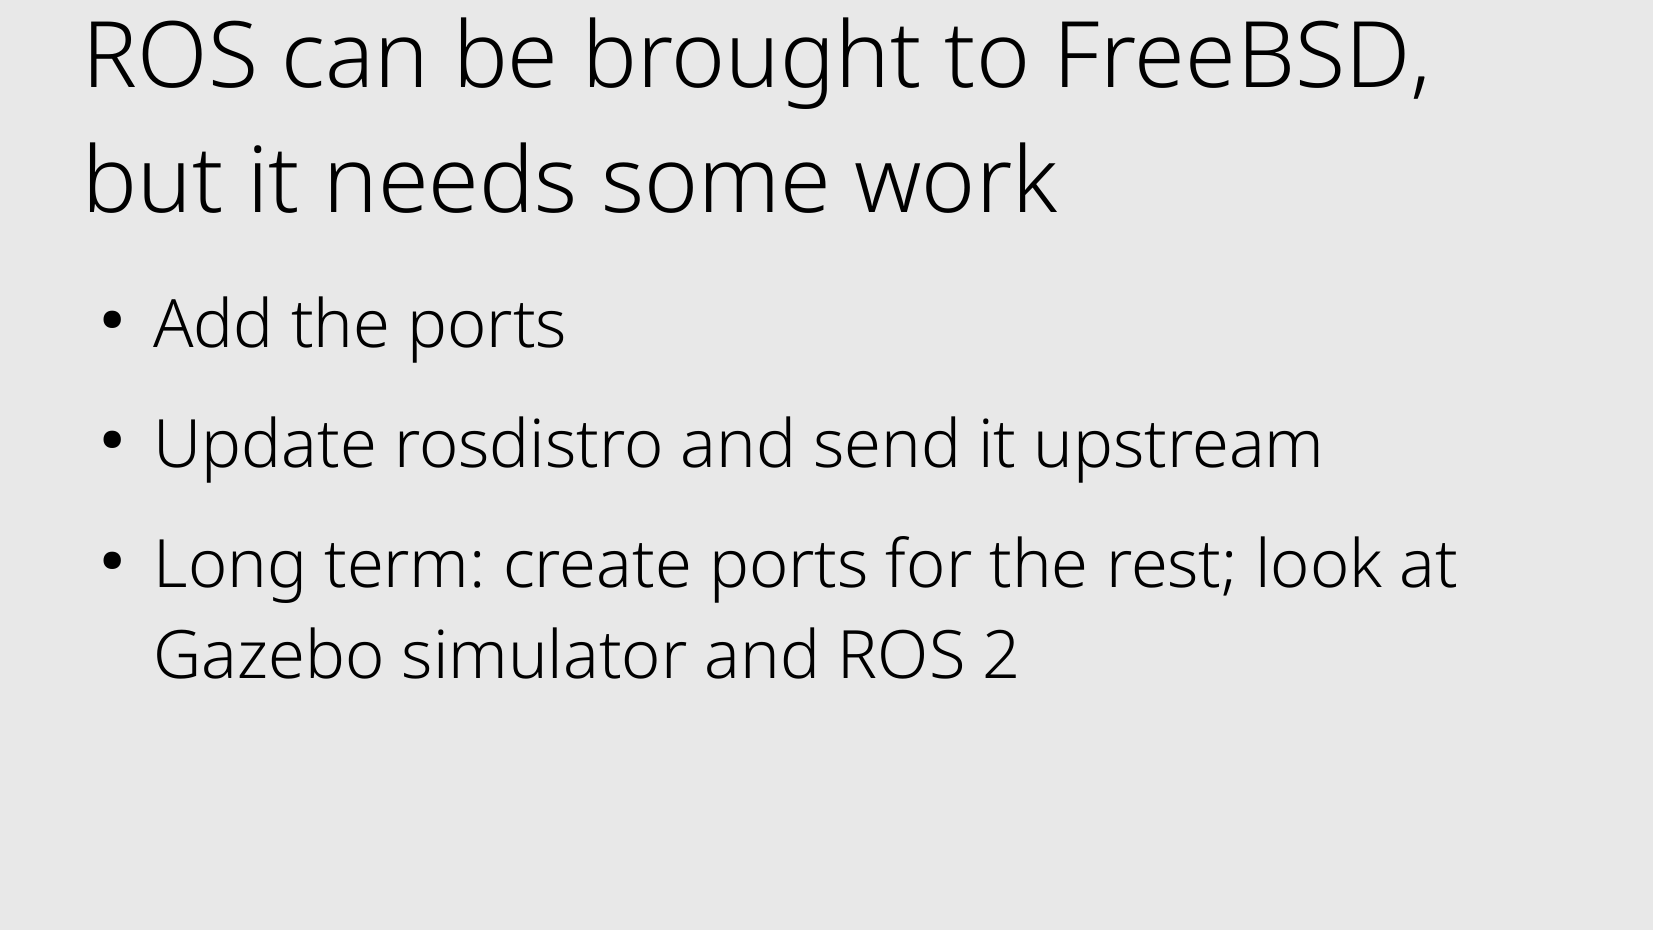

# ROS can be brought to FreeBSD, but it needs some work
Add the ports
Update rosdistro and send it upstream
Long term: create ports for the rest; look at Gazebo simulator and ROS 2